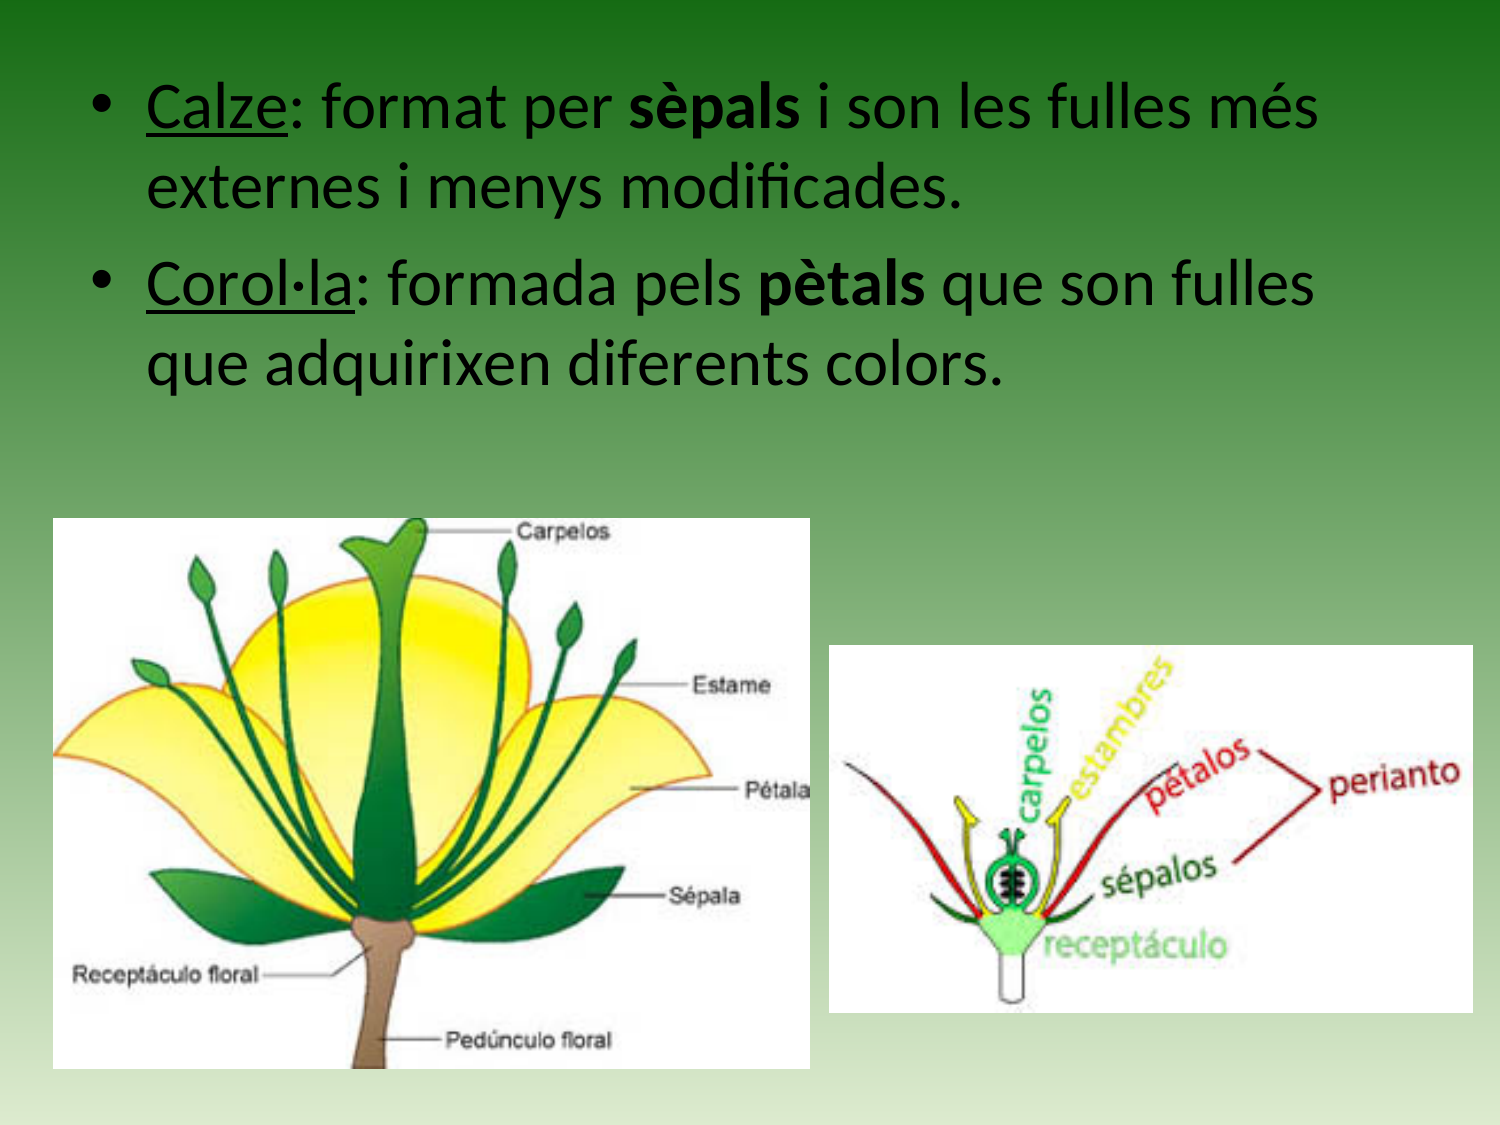

# Calze: format per sèpals i son les fulles més externes i menys modificades.
Corol·la: formada pels pètals que son fulles que adquirixen diferents colors.